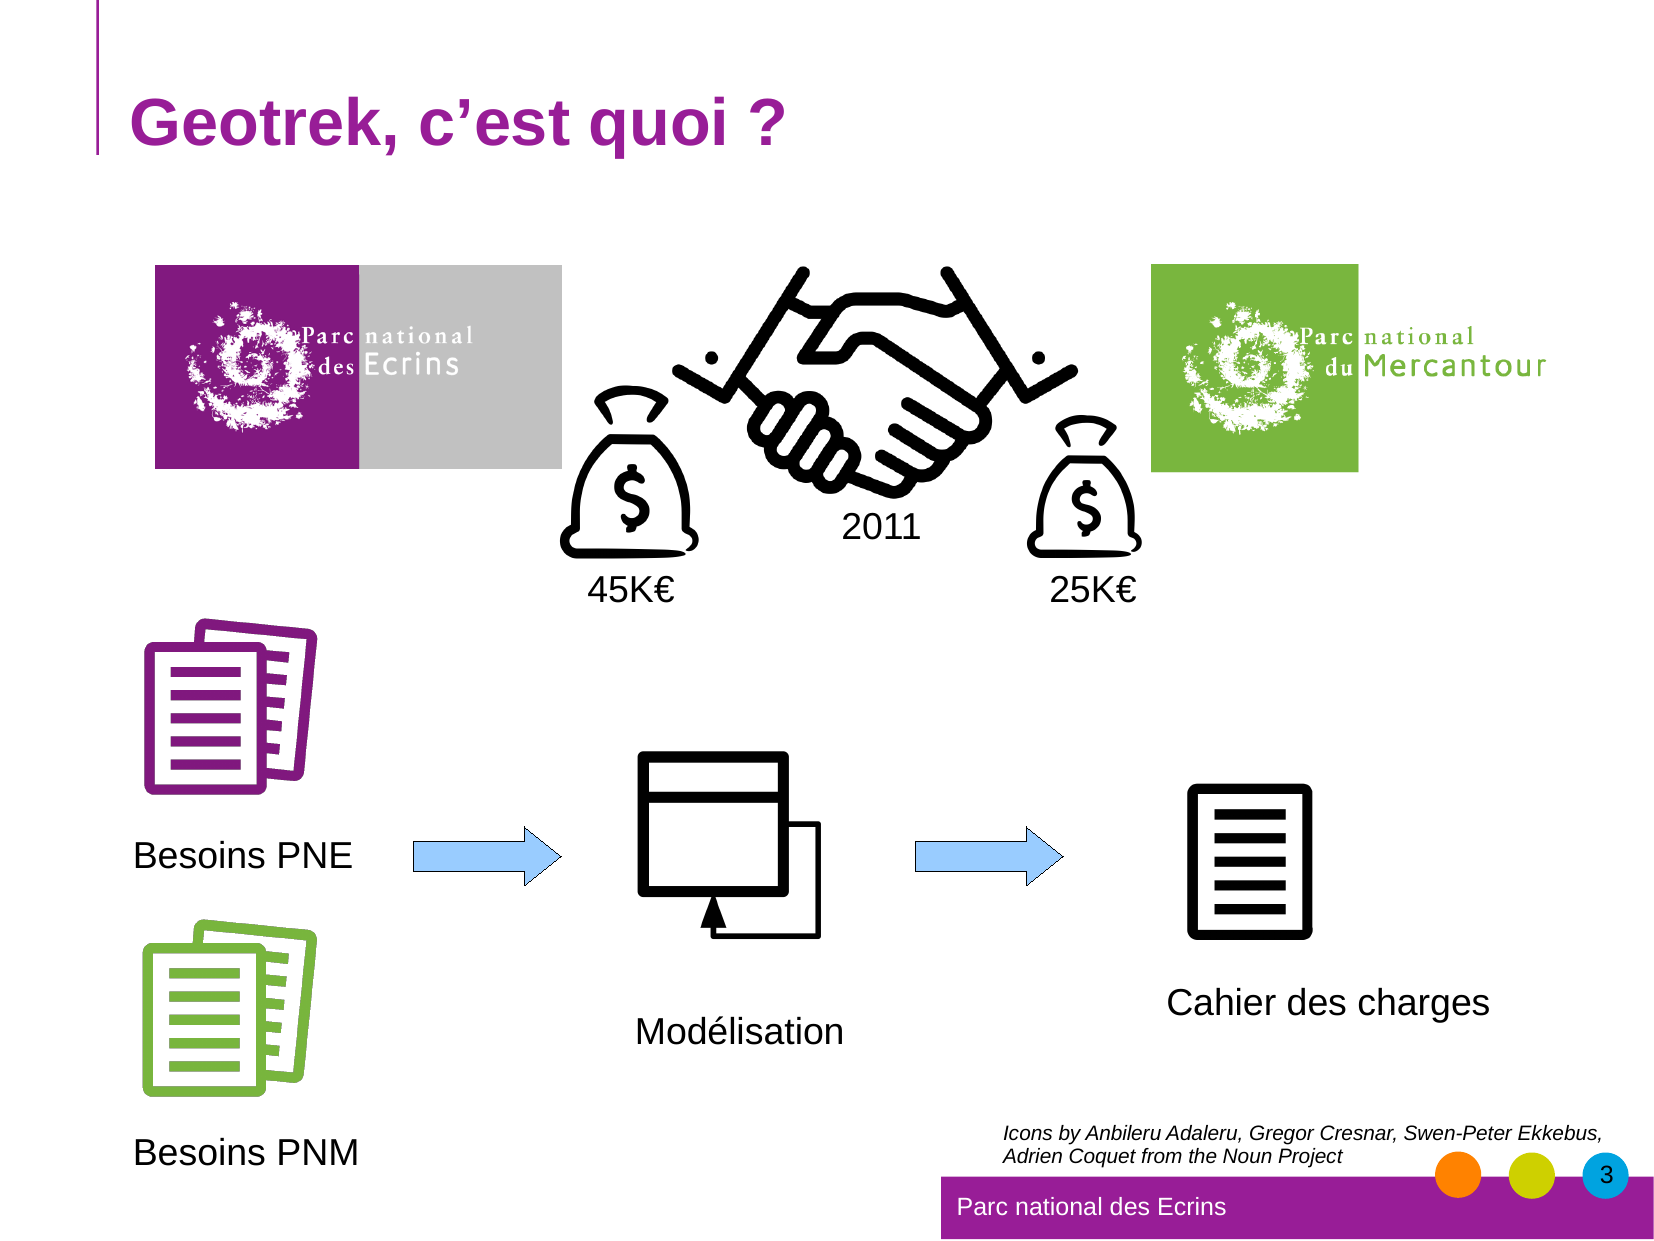

# Geotrek, c’est quoi ?
2011
45K€
25K€
Besoins PNE
Cahier des charges
Modélisation
Icons by Anbileru Adaleru, Gregor Cresnar, Swen-Peter Ekkebus,
Adrien Coquet from the Noun Project
Besoins PNM